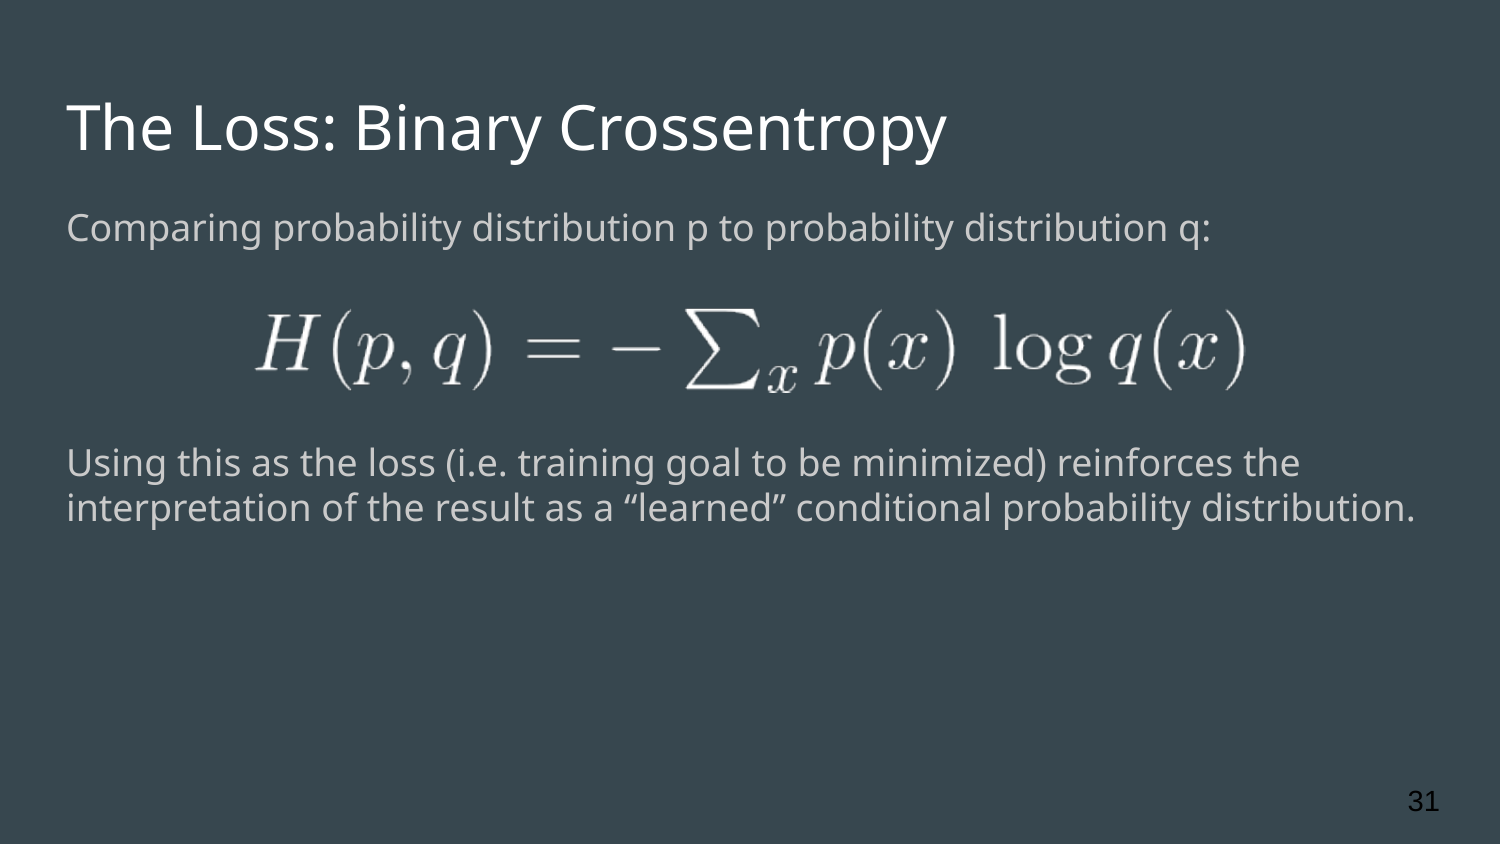

# The Loss: Binary Crossentropy
Comparing probability distribution p to probability distribution q:
Using this as the loss (i.e. training goal to be minimized) reinforces the interpretation of the result as a “learned” conditional probability distribution.